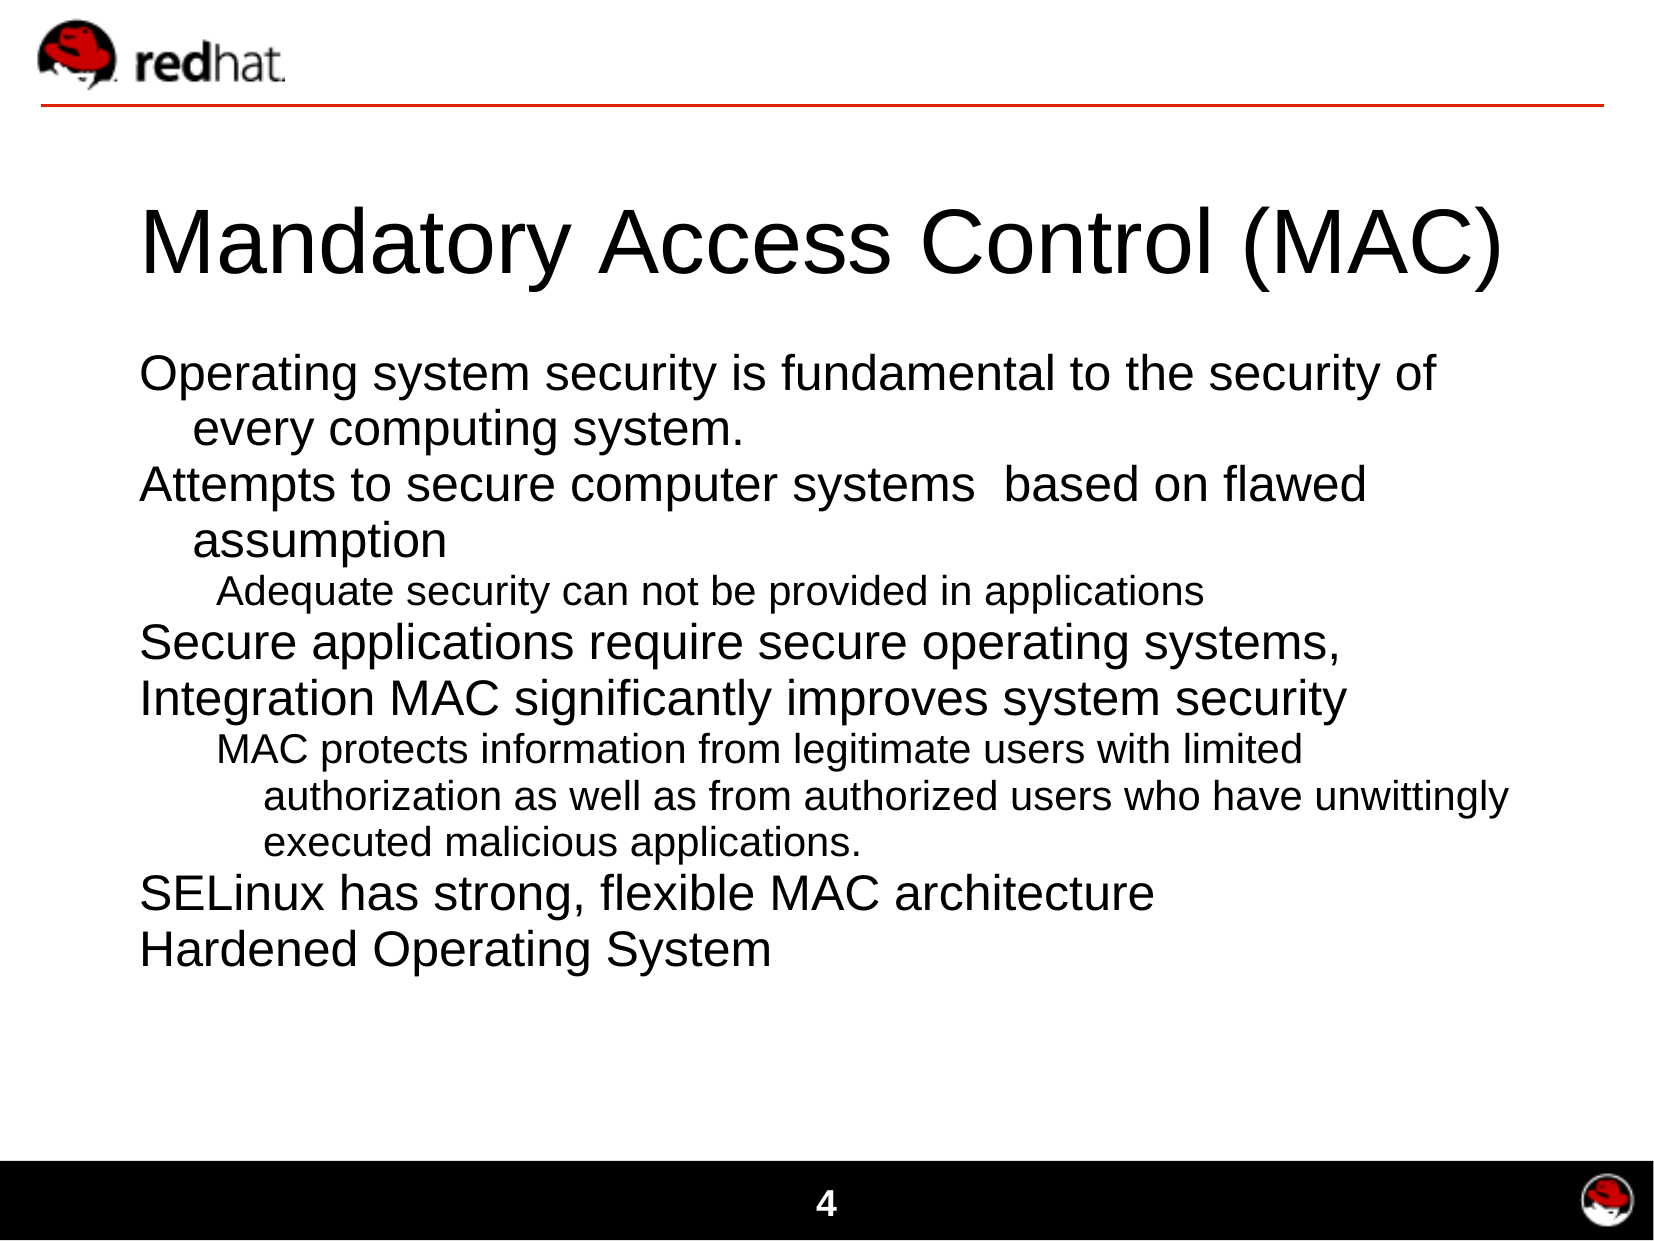

# Mandatory Access Control (MAC)
Operating system security is fundamental to the security of every computing system.
Attempts to secure computer systems based on flawed assumption
Adequate security can not be provided in applications
Secure applications require secure operating systems,
Integration MAC significantly improves system security
MAC protects information from legitimate users with limited authorization as well as from authorized users who have unwittingly executed malicious applications.
SELinux has strong, flexible MAC architecture
Hardened Operating System